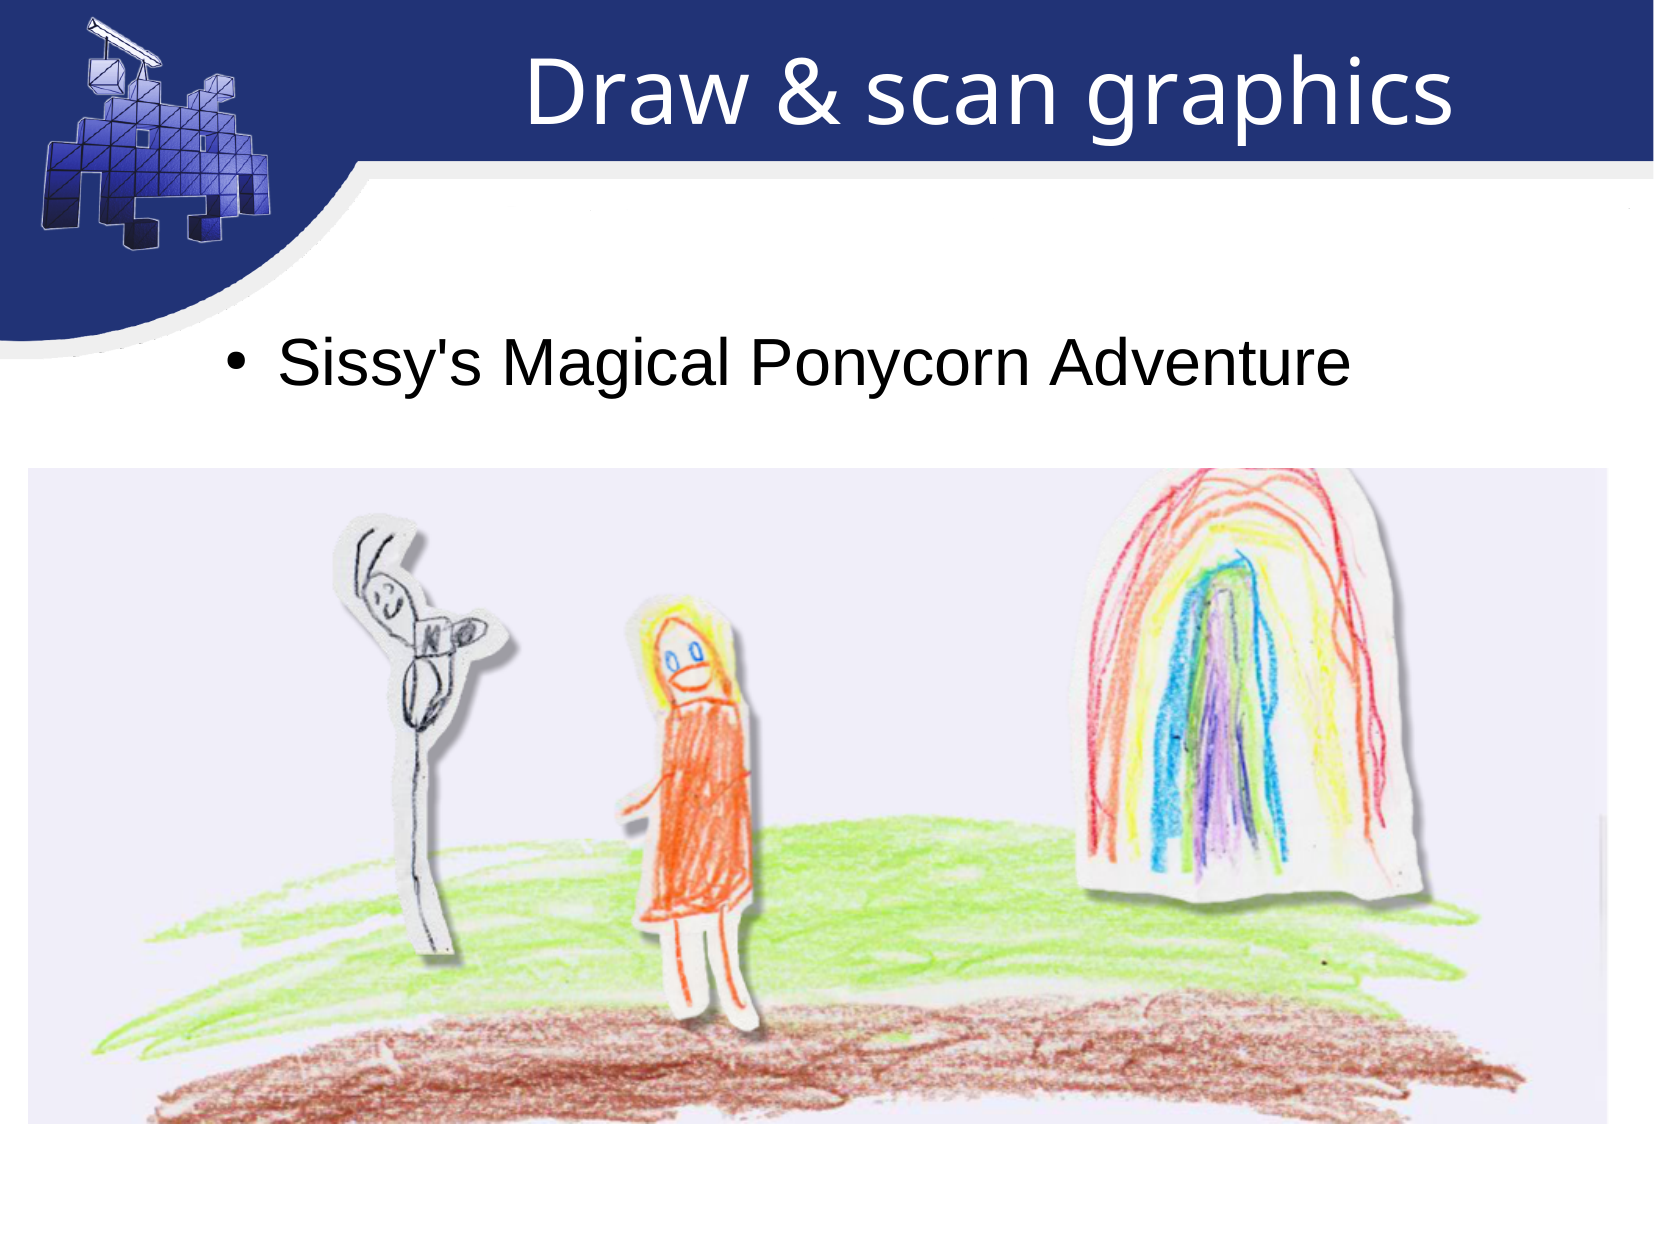

# Draw & scan graphics
Sissy's Magical Ponycorn Adventure